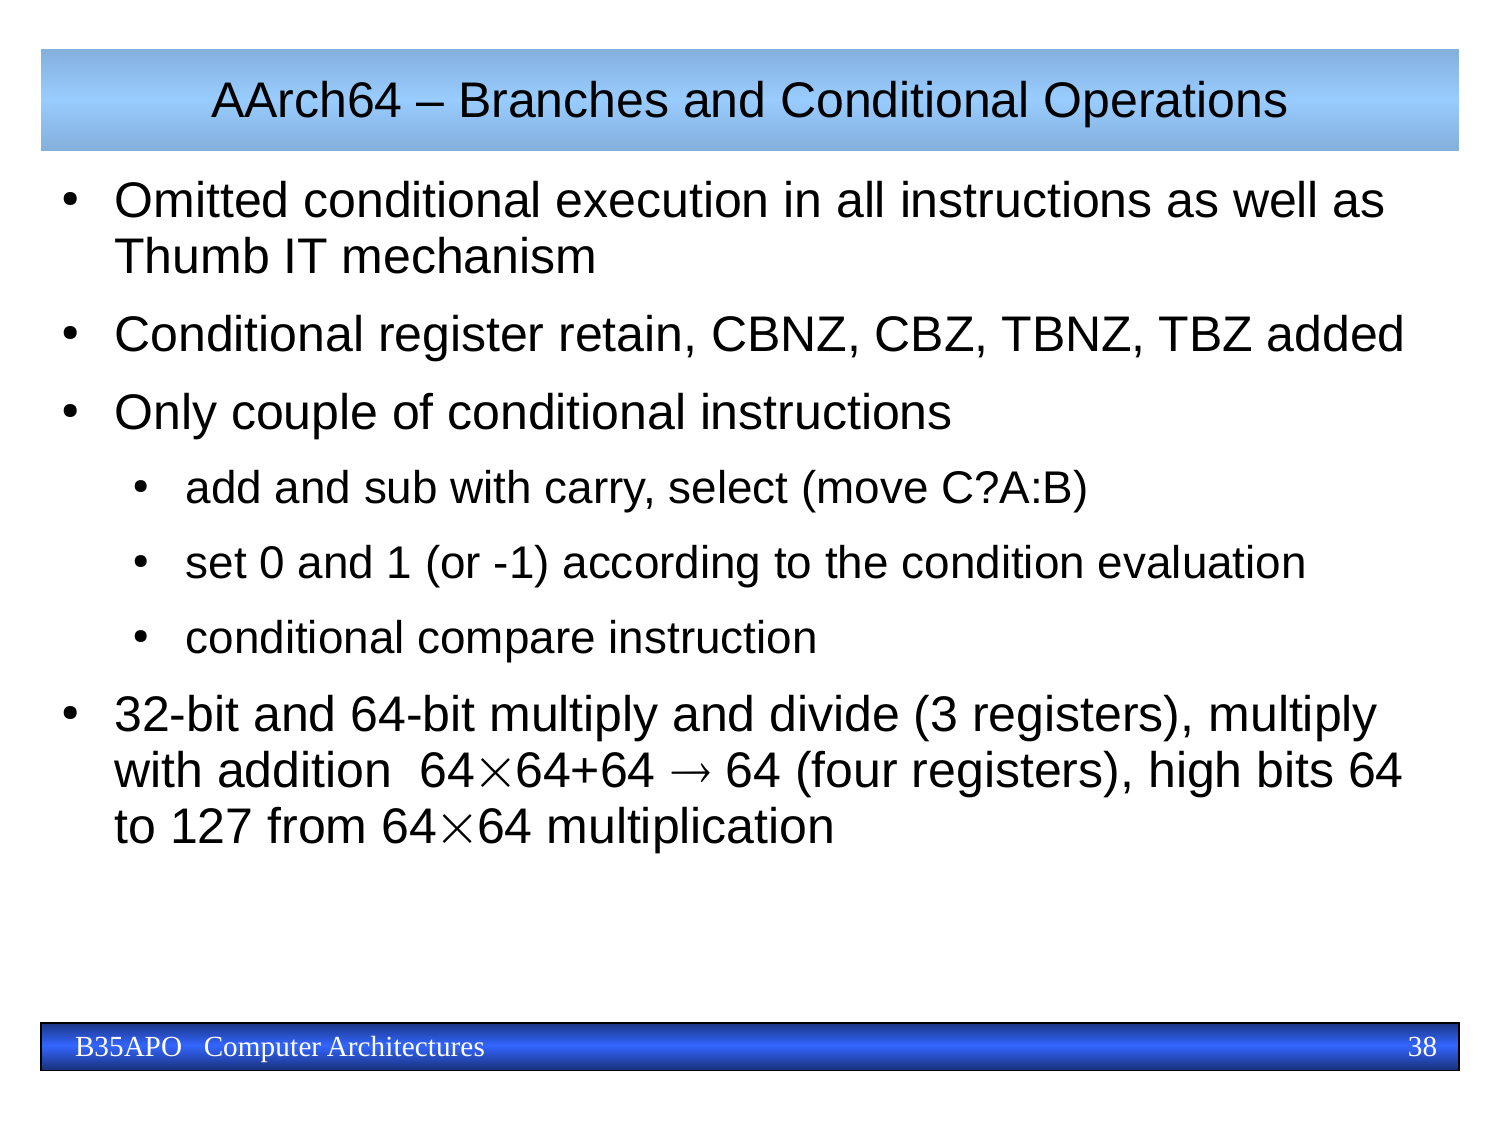

# AArch64 – Branches and Conditional Operations
Omitted conditional execution in all instructions as well as Thumb IT mechanism
Conditional register retain, CBNZ, CBZ, TBNZ, TBZ added
Only couple of conditional instructions
add and sub with carry, select (move C?A:B)
set 0 and 1 (or -1) according to the condition evaluation
conditional compare instruction
32-bit and 64-bit multiply and divide (3 registers), multiply with addition 64×64+64  64 (four registers), high bits 64 to 127 from 64×64 multiplication
B35APO Computer Architectures
38